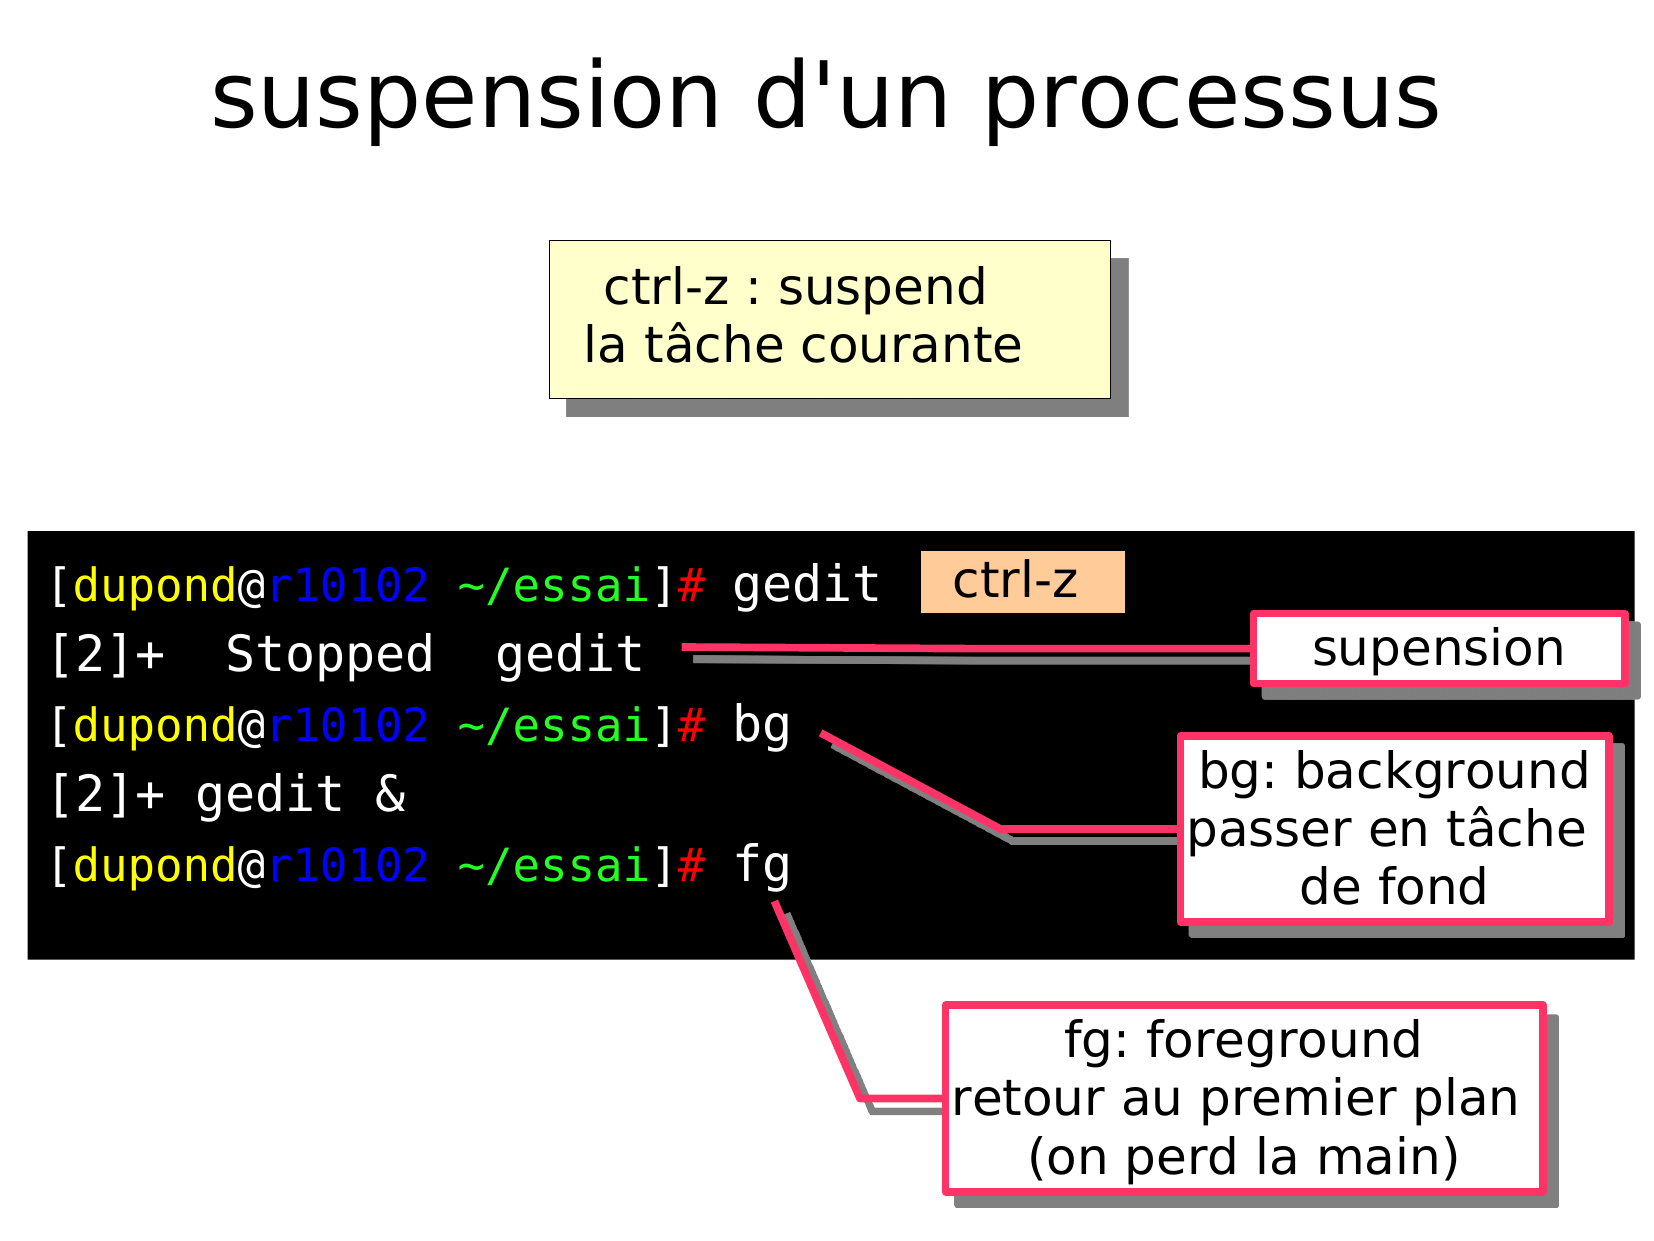

# suspension d'un processus
ctrl-z : suspend
la tâche courante
[dupond@r10102 ~/essai]# gedit
[2]+ Stopped gedit
[dupond@r10102 ~/essai]# bg
[2]+ gedit &
[dupond@r10102 ~/essai]# fg
ctrl-z